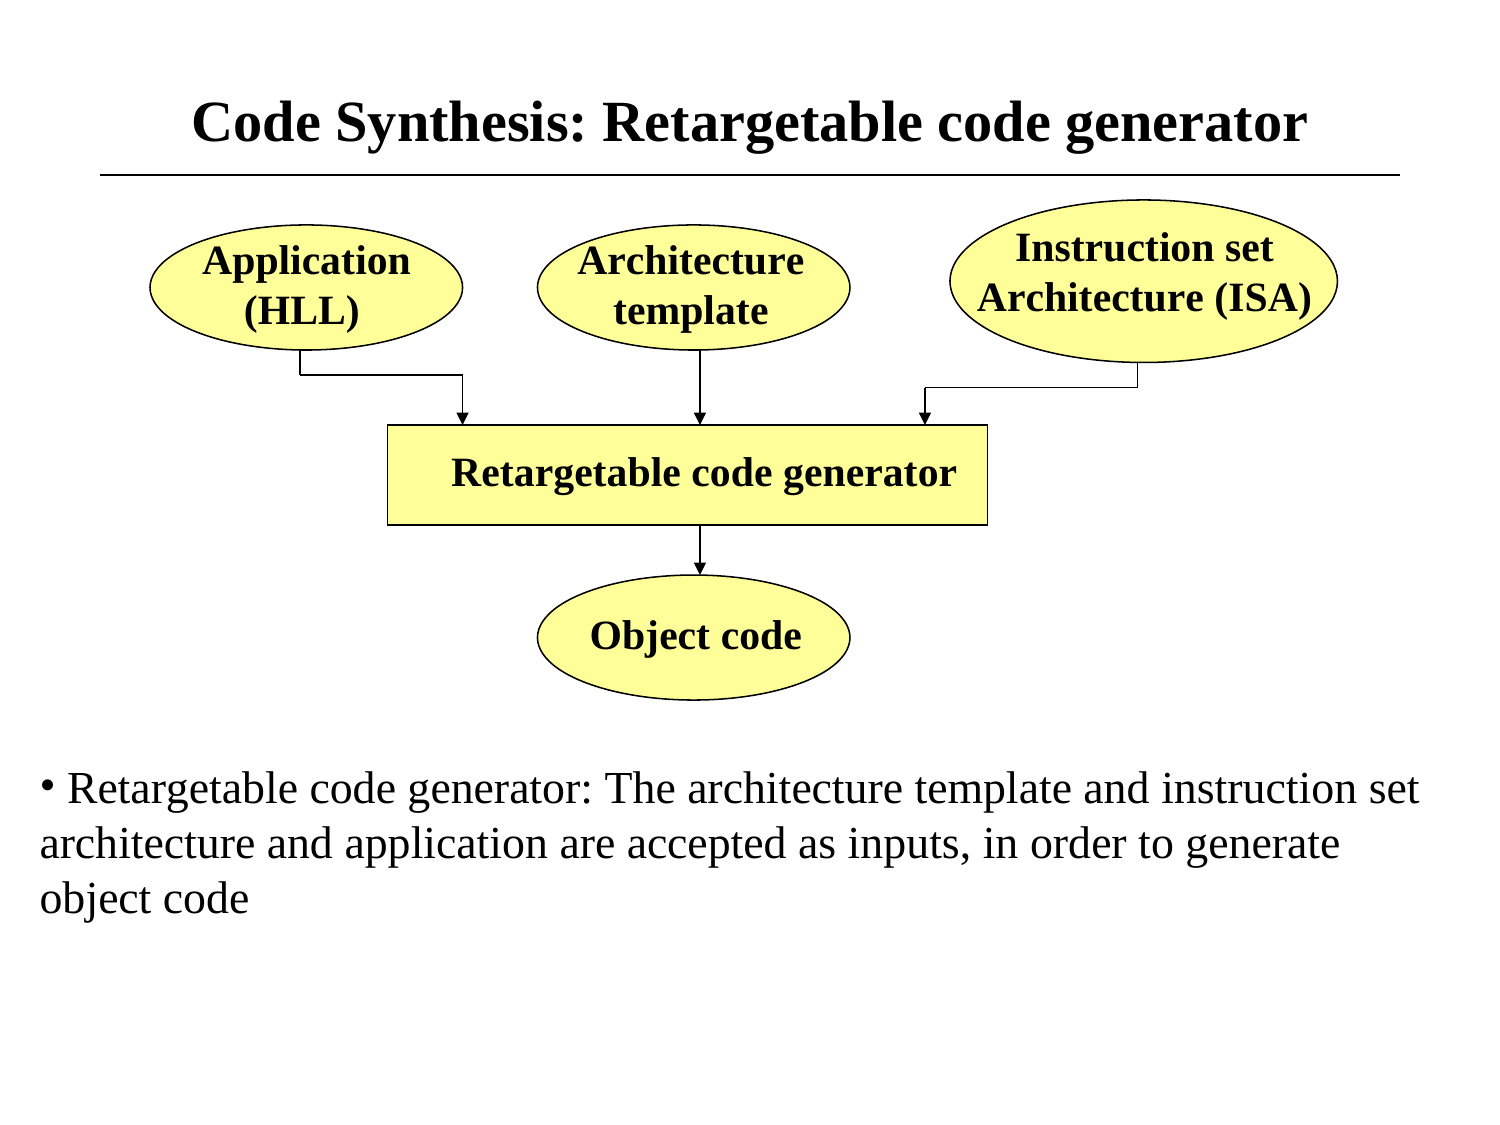

Code Synthesis: Retargetable code generator
Instruction set
Architecture (ISA)
Application
 (HLL)
Architecture
template
Retargetable code generator
Object code
 Retargetable code generator: The architecture template and instruction set architecture and application are accepted as inputs, in order to generate object code